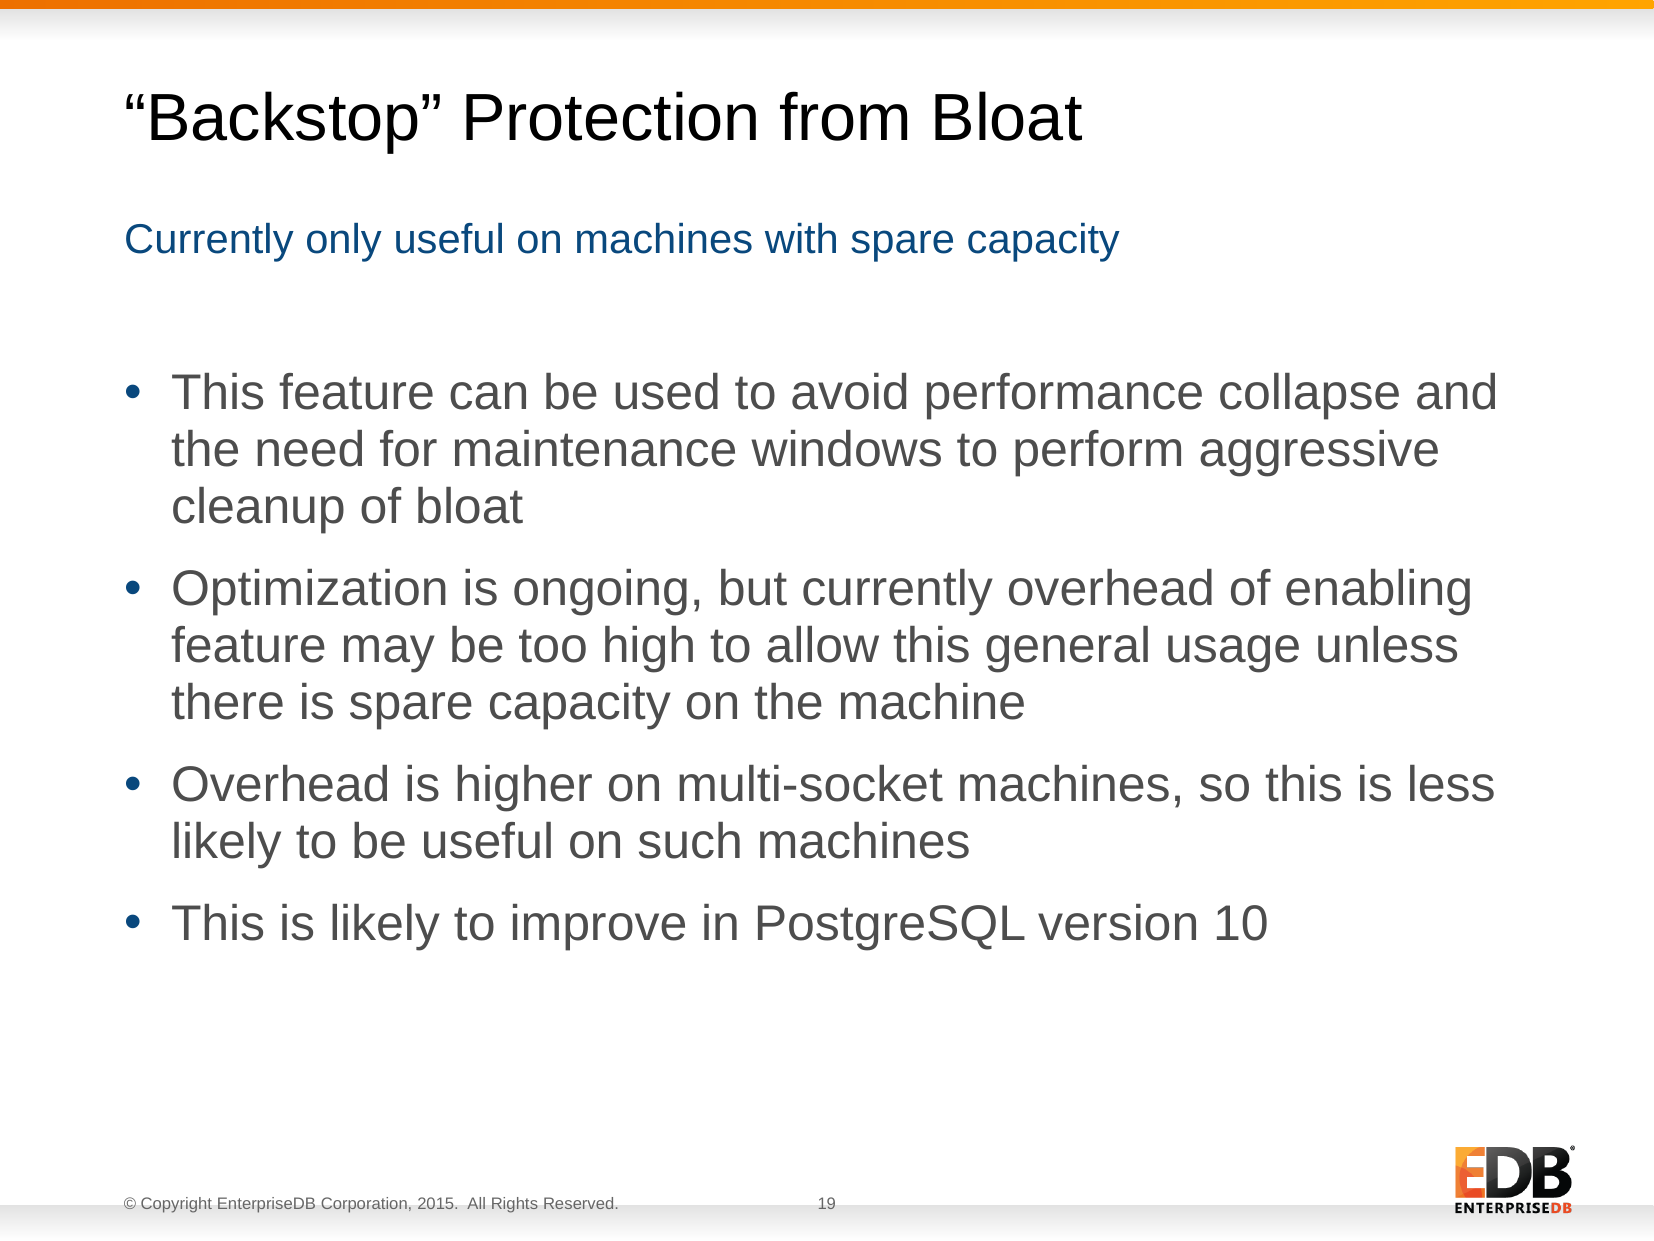

“Backstop” Protection from Bloat
# Currently only useful on machines with spare capacity
This feature can be used to avoid performance collapse and the need for maintenance windows to perform aggressive cleanup of bloat
Optimization is ongoing, but currently overhead of enabling feature may be too high to allow this general usage unless there is spare capacity on the machine
Overhead is higher on multi-socket machines, so this is less likely to be useful on such machines
This is likely to improve in PostgreSQL version 10